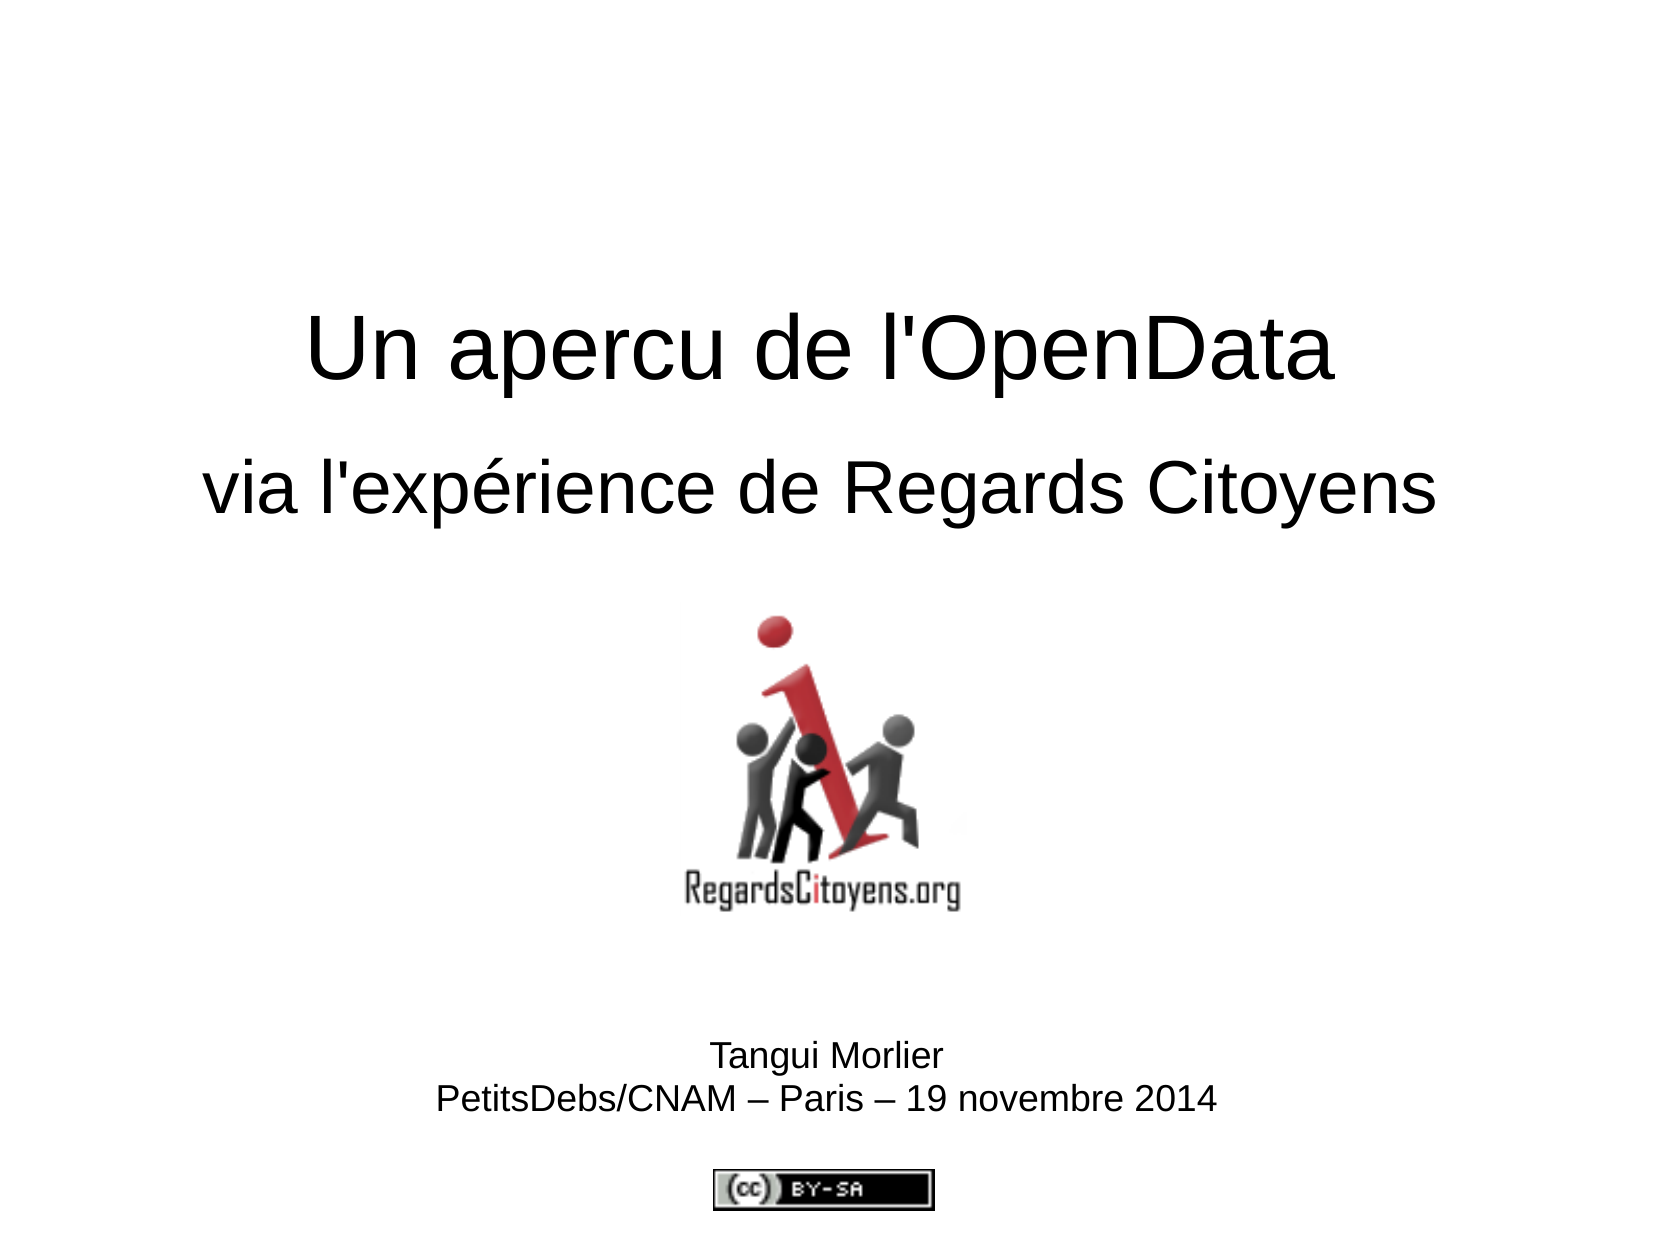

# Un apercu de l'OpenData via l'expérience de Regards Citoyens
Tangui Morlier
PetitsDebs/CNAM – Paris – 19 novembre 2014